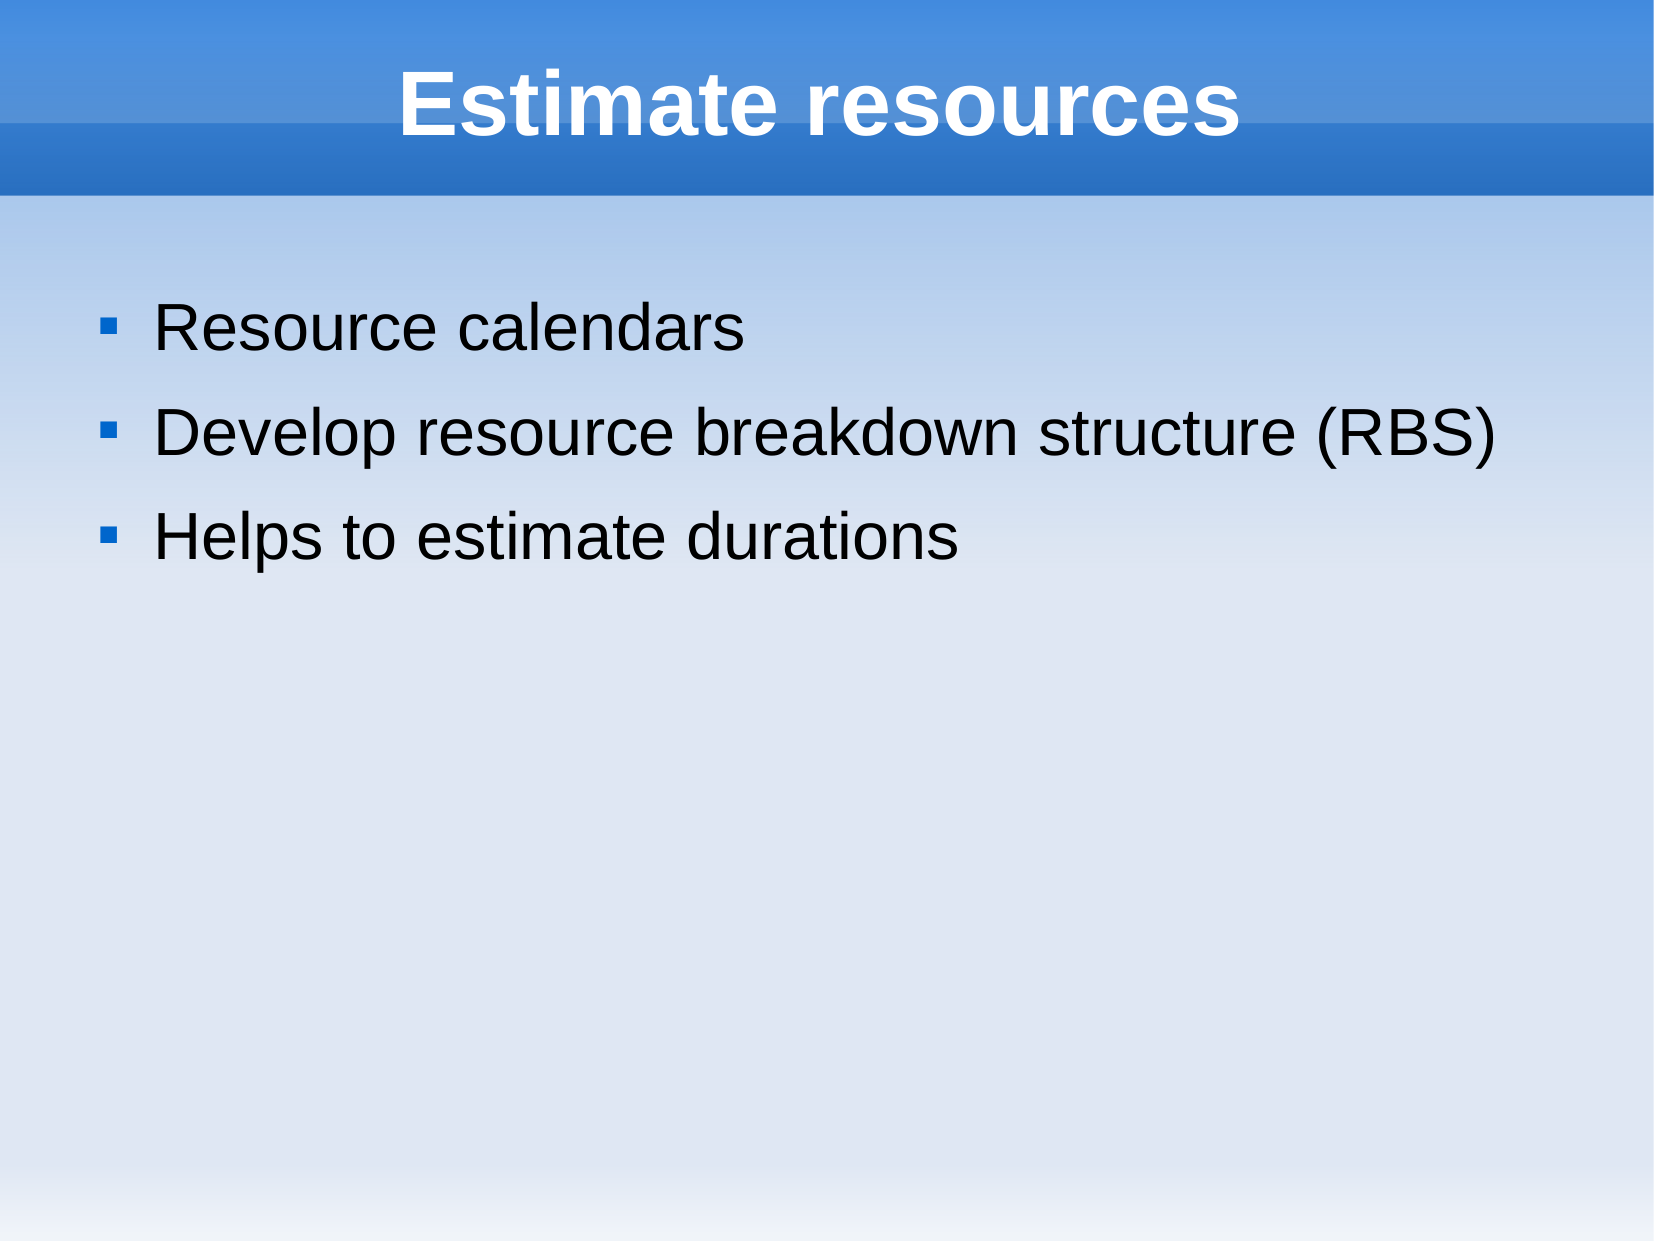

# Estimate resources
Resource calendars
Develop resource breakdown structure (RBS)
Helps to estimate durations